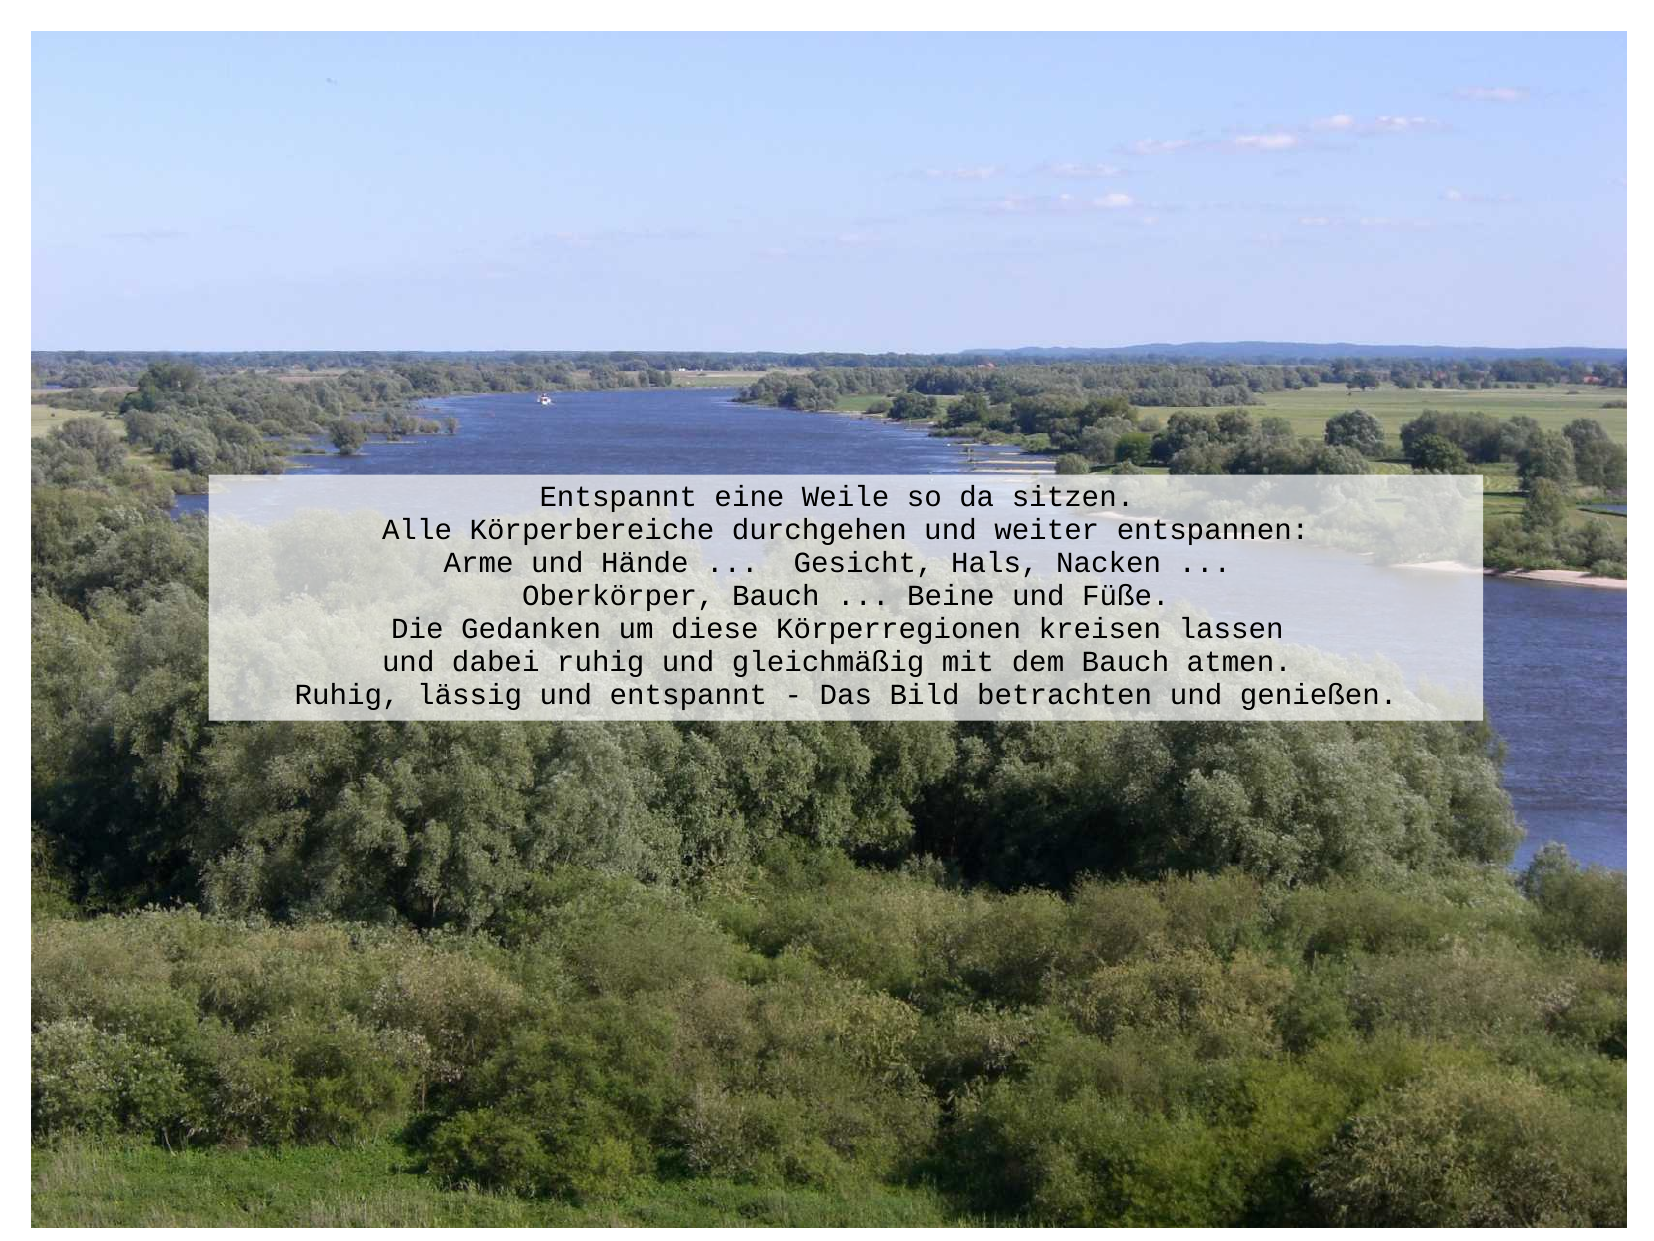

Entspannt eine Weile so da sitzen.
Alle Körperbereiche durchgehen und weiter entspannen:
Arme und Hände ... Gesicht, Hals, Nacken ...
Oberkörper, Bauch ... Beine und Füße.
Die Gedanken um diese Körperregionen kreisen lassen
und dabei ruhig und gleichmäßig mit dem Bauch atmen.
Ruhig, lässig und entspannt - Das Bild betrachten und genießen.